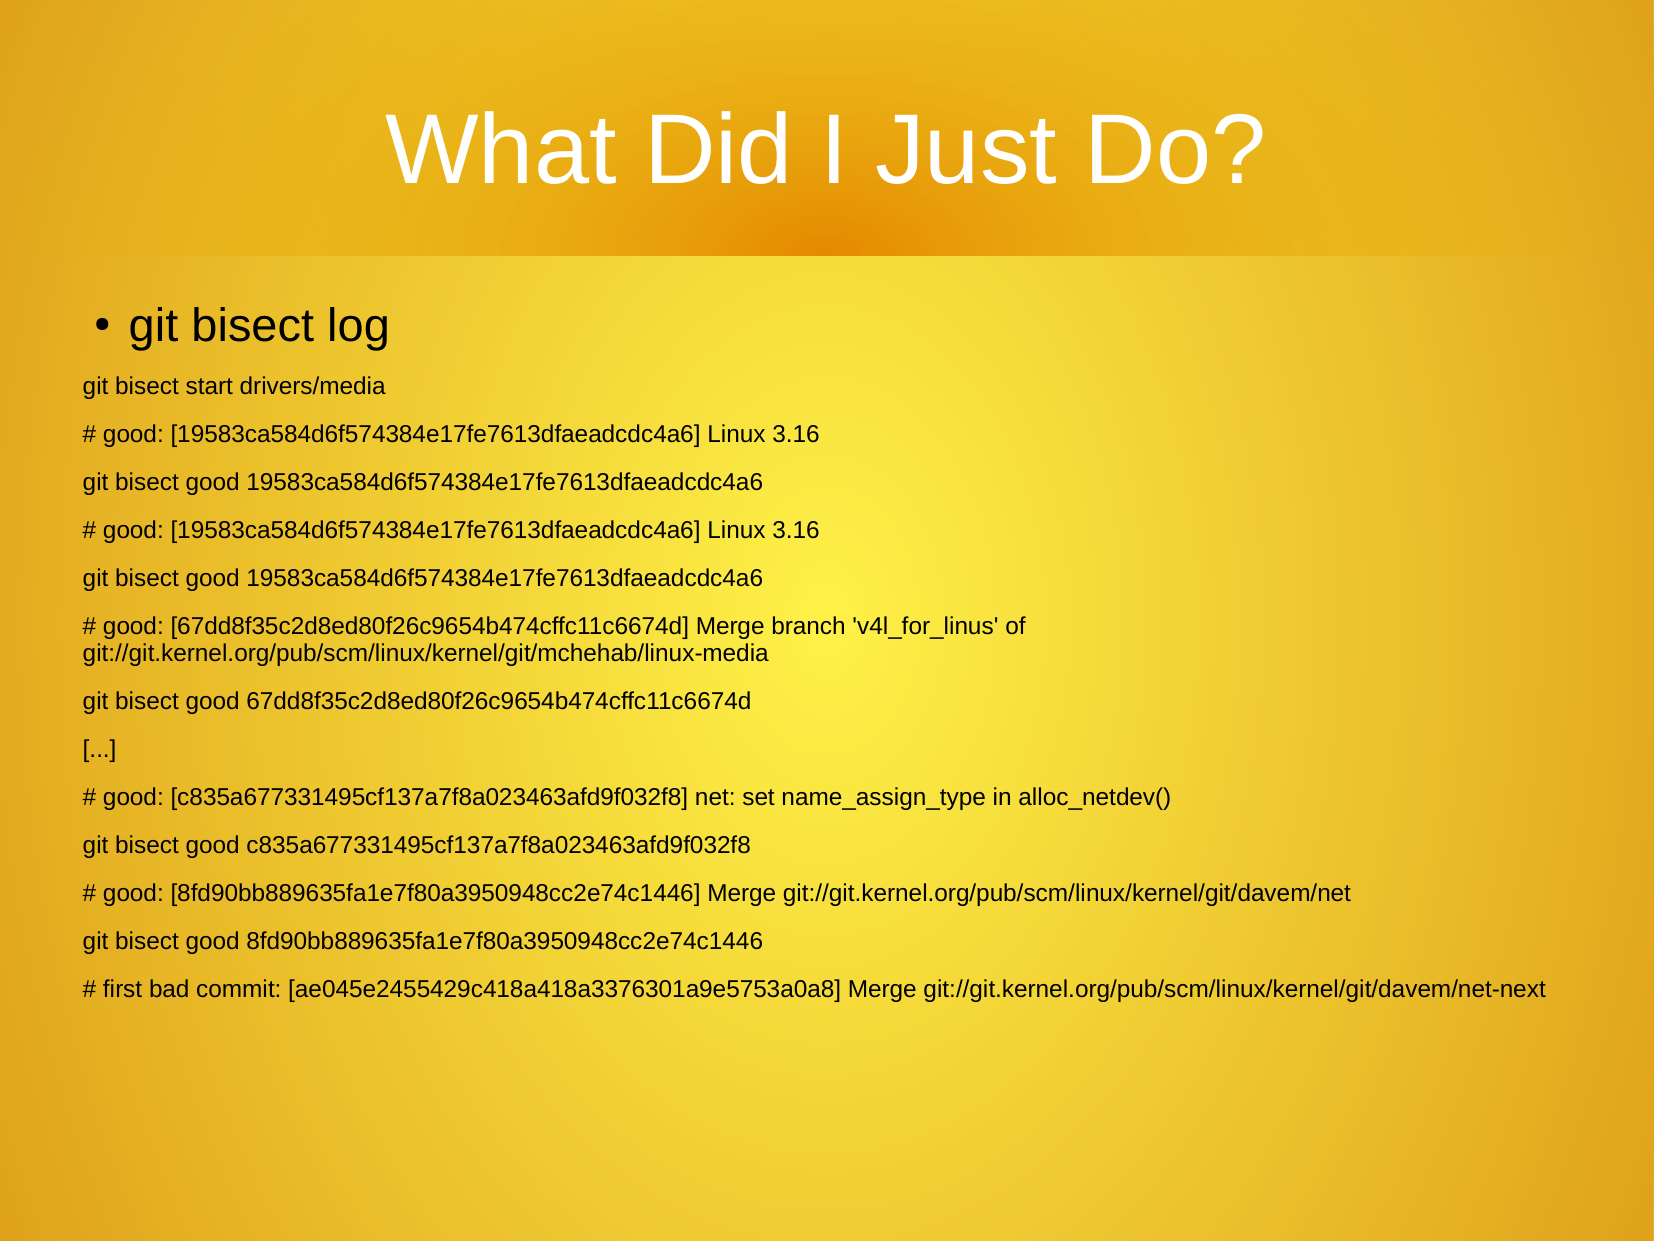

# What Did I Just Do?
git bisect log
git bisect start drivers/media
# good: [19583ca584d6f574384e17fe7613dfaeadcdc4a6] Linux 3.16
git bisect good 19583ca584d6f574384e17fe7613dfaeadcdc4a6
# good: [19583ca584d6f574384e17fe7613dfaeadcdc4a6] Linux 3.16
git bisect good 19583ca584d6f574384e17fe7613dfaeadcdc4a6
# good: [67dd8f35c2d8ed80f26c9654b474cffc11c6674d] Merge branch 'v4l_for_linus' of git://git.kernel.org/pub/scm/linux/kernel/git/mchehab/linux-media
git bisect good 67dd8f35c2d8ed80f26c9654b474cffc11c6674d
[...]
# good: [c835a677331495cf137a7f8a023463afd9f032f8] net: set name_assign_type in alloc_netdev()
git bisect good c835a677331495cf137a7f8a023463afd9f032f8
# good: [8fd90bb889635fa1e7f80a3950948cc2e74c1446] Merge git://git.kernel.org/pub/scm/linux/kernel/git/davem/net
git bisect good 8fd90bb889635fa1e7f80a3950948cc2e74c1446
# first bad commit: [ae045e2455429c418a418a3376301a9e5753a0a8] Merge git://git.kernel.org/pub/scm/linux/kernel/git/davem/net-next